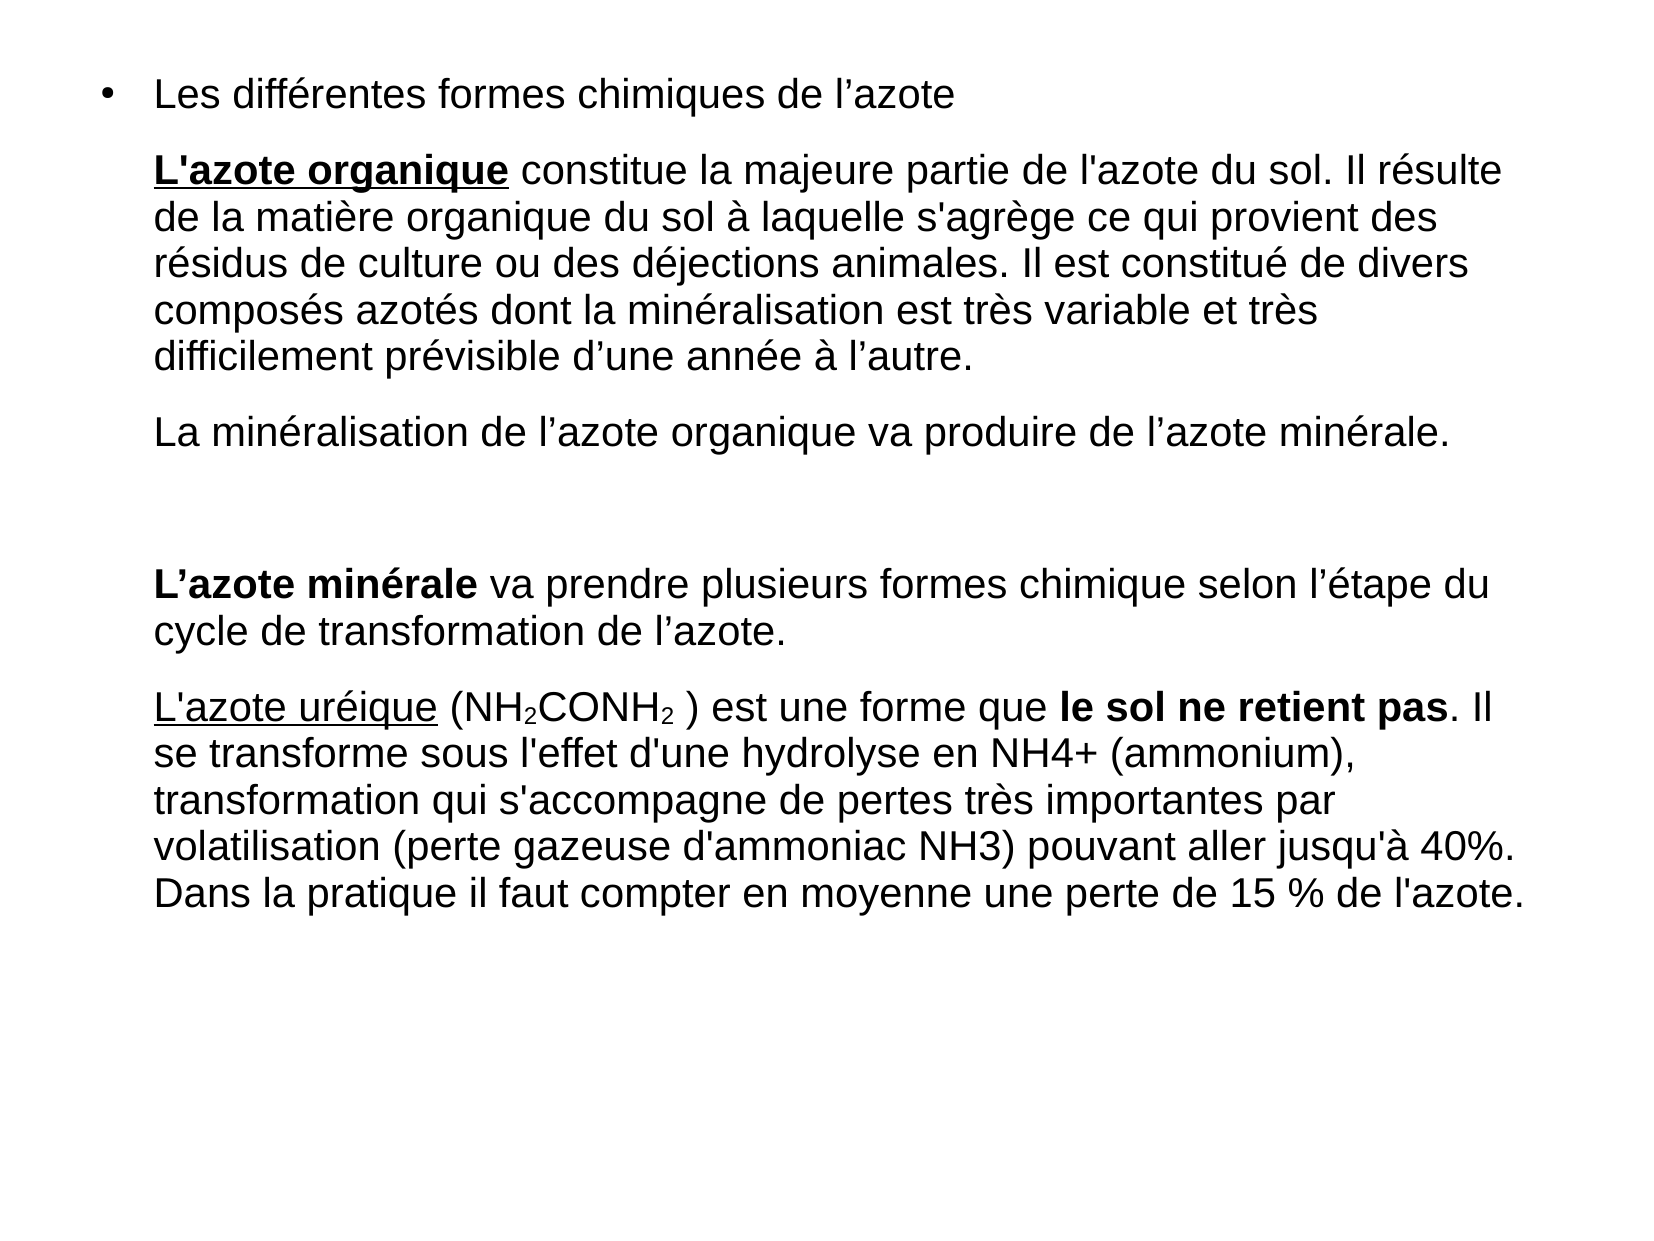

# Les différentes formes chimiques de l’azote
L'azote organique constitue la majeure partie de l'azote du sol. Il résulte de la matière organique du sol à laquelle s'agrège ce qui provient des résidus de culture ou des déjections animales. Il est constitué de divers composés azotés dont la minéralisation est très variable et très difficilement prévisible d’une année à l’autre.
La minéralisation de l’azote organique va produire de l’azote minérale.
L’azote minérale va prendre plusieurs formes chimique selon l’étape du cycle de transformation de l’azote.
L'azote uréique (NH2CONH2 ) est une forme que le sol ne retient pas. Il se transforme sous l'effet d'une hydrolyse en NH4+ (ammonium), transformation qui s'accompagne de pertes très importantes par volatilisation (perte gazeuse d'ammoniac NH3) pouvant aller jusqu'à 40%. Dans la pratique il faut compter en moyenne une perte de 15 % de l'azote.